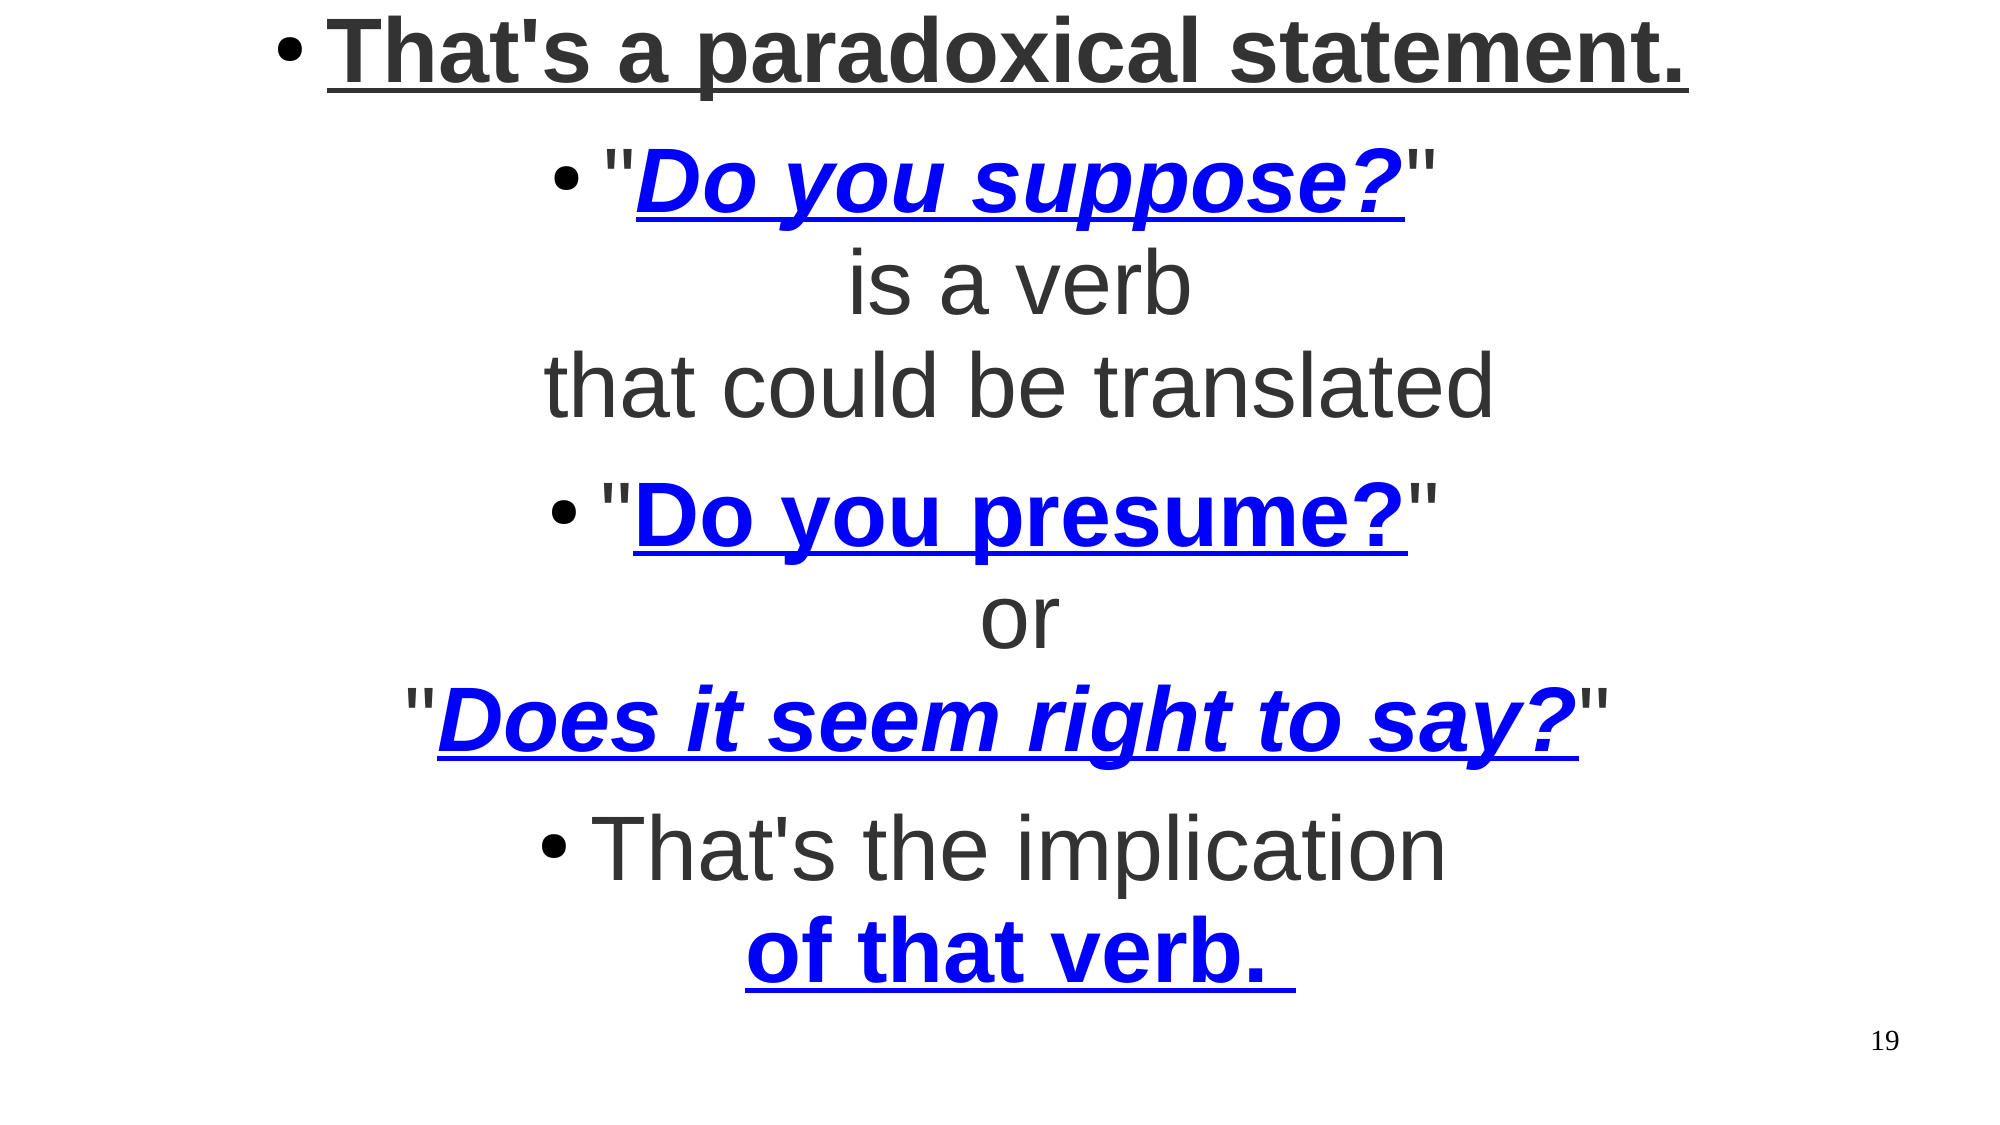

# That's a paradoxical statement.
"Do you suppose?"
is a verb
that could be translated
"Do you presume?"
or
"Does it seem right to say?"
That's the implication
of that verb.
19